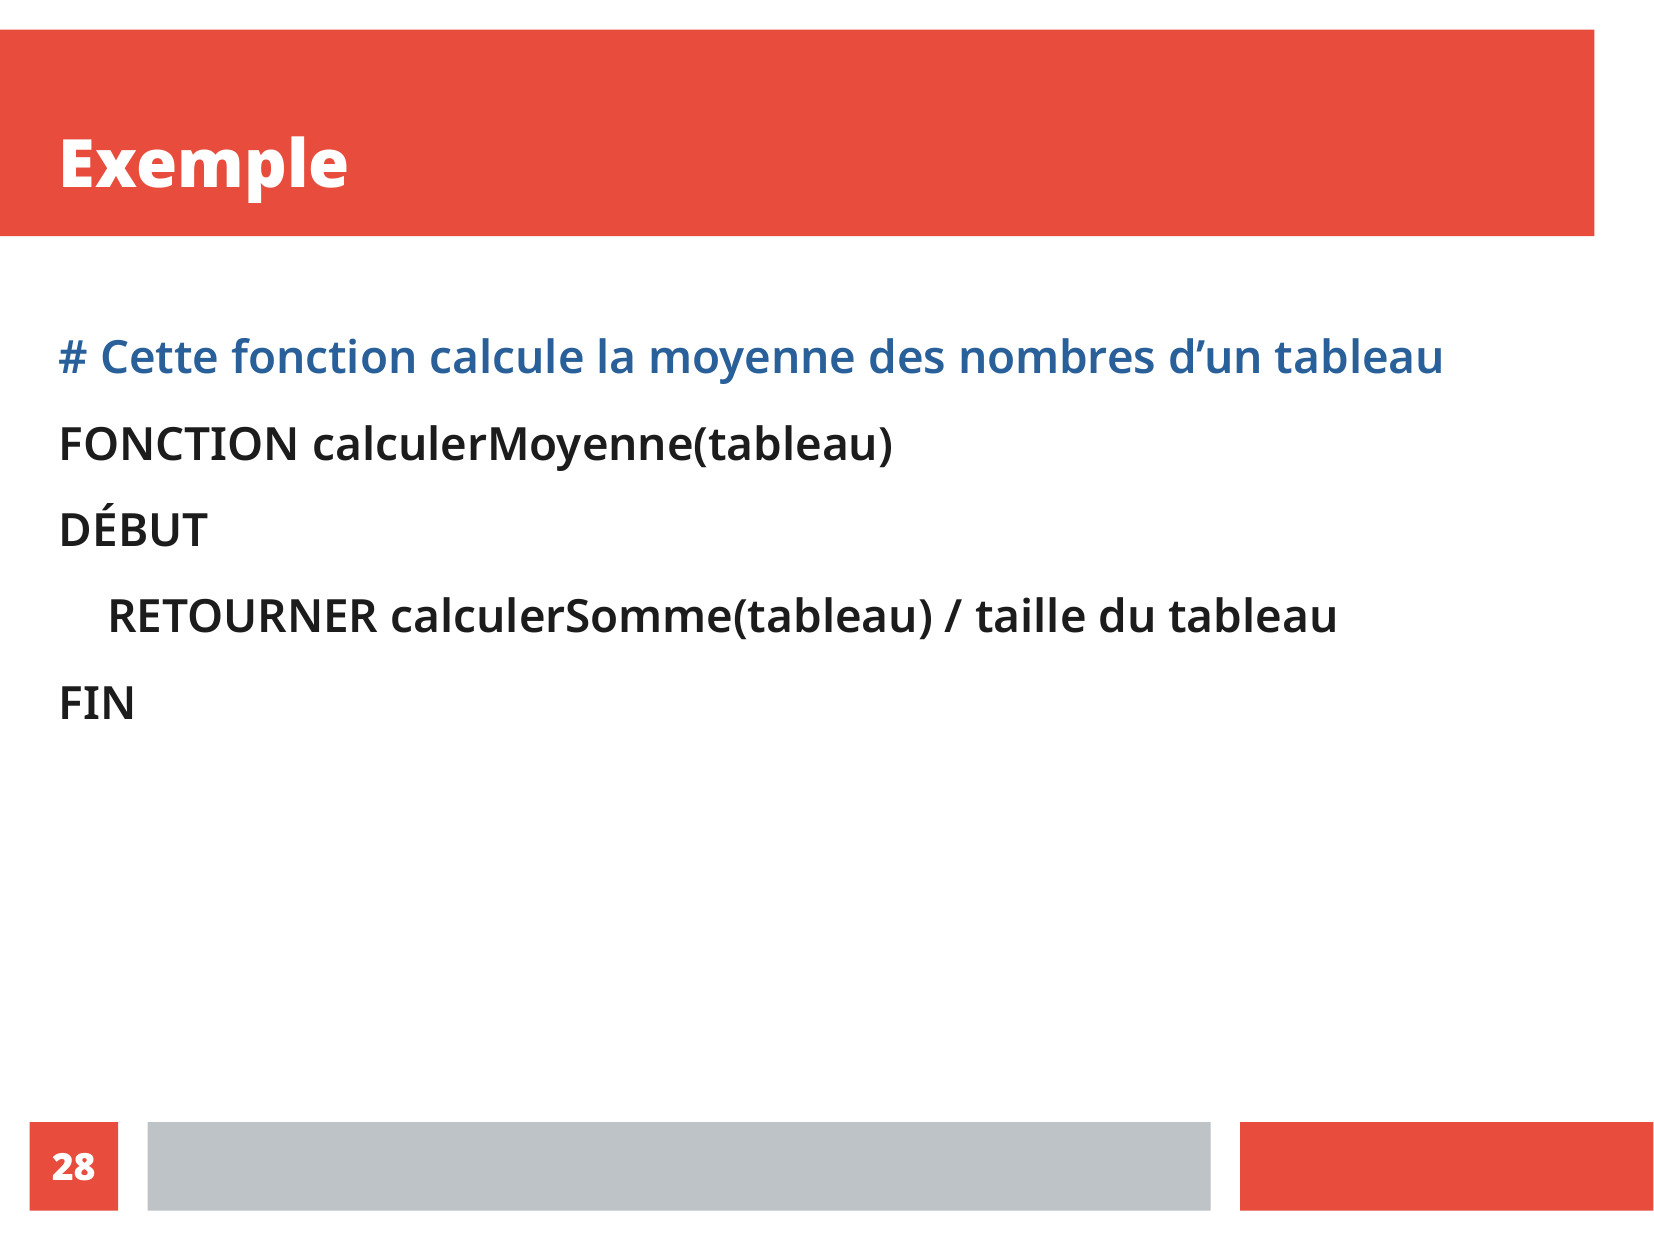

# Exemple
# Cette fonction calcule la moyenne des nombres d’un tableau
FONCTION calculerMoyenne(tableau)
DÉBUT
 RETOURNER calculerSomme(tableau) / taille du tableau
FIN
28